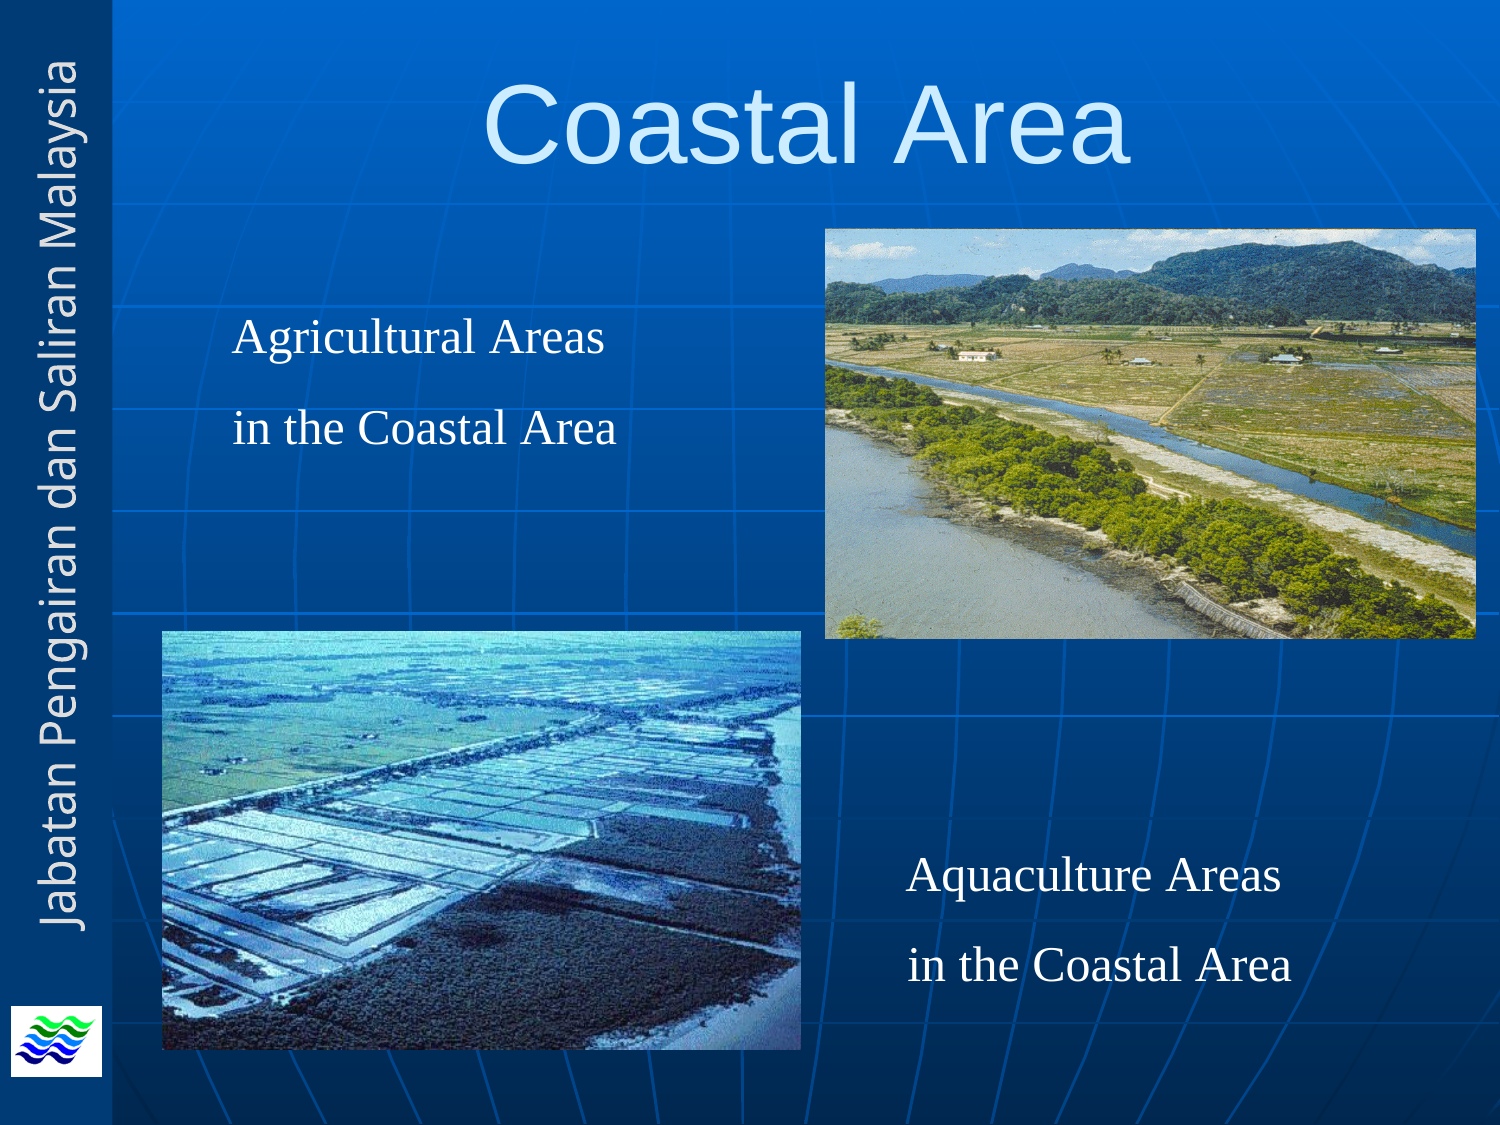

Coastal Area
Agricultural Areas
in the Coastal Area
Jabatan Pengairan dan Saliran Malaysia
Aquaculture Areas
in the Coastal Area